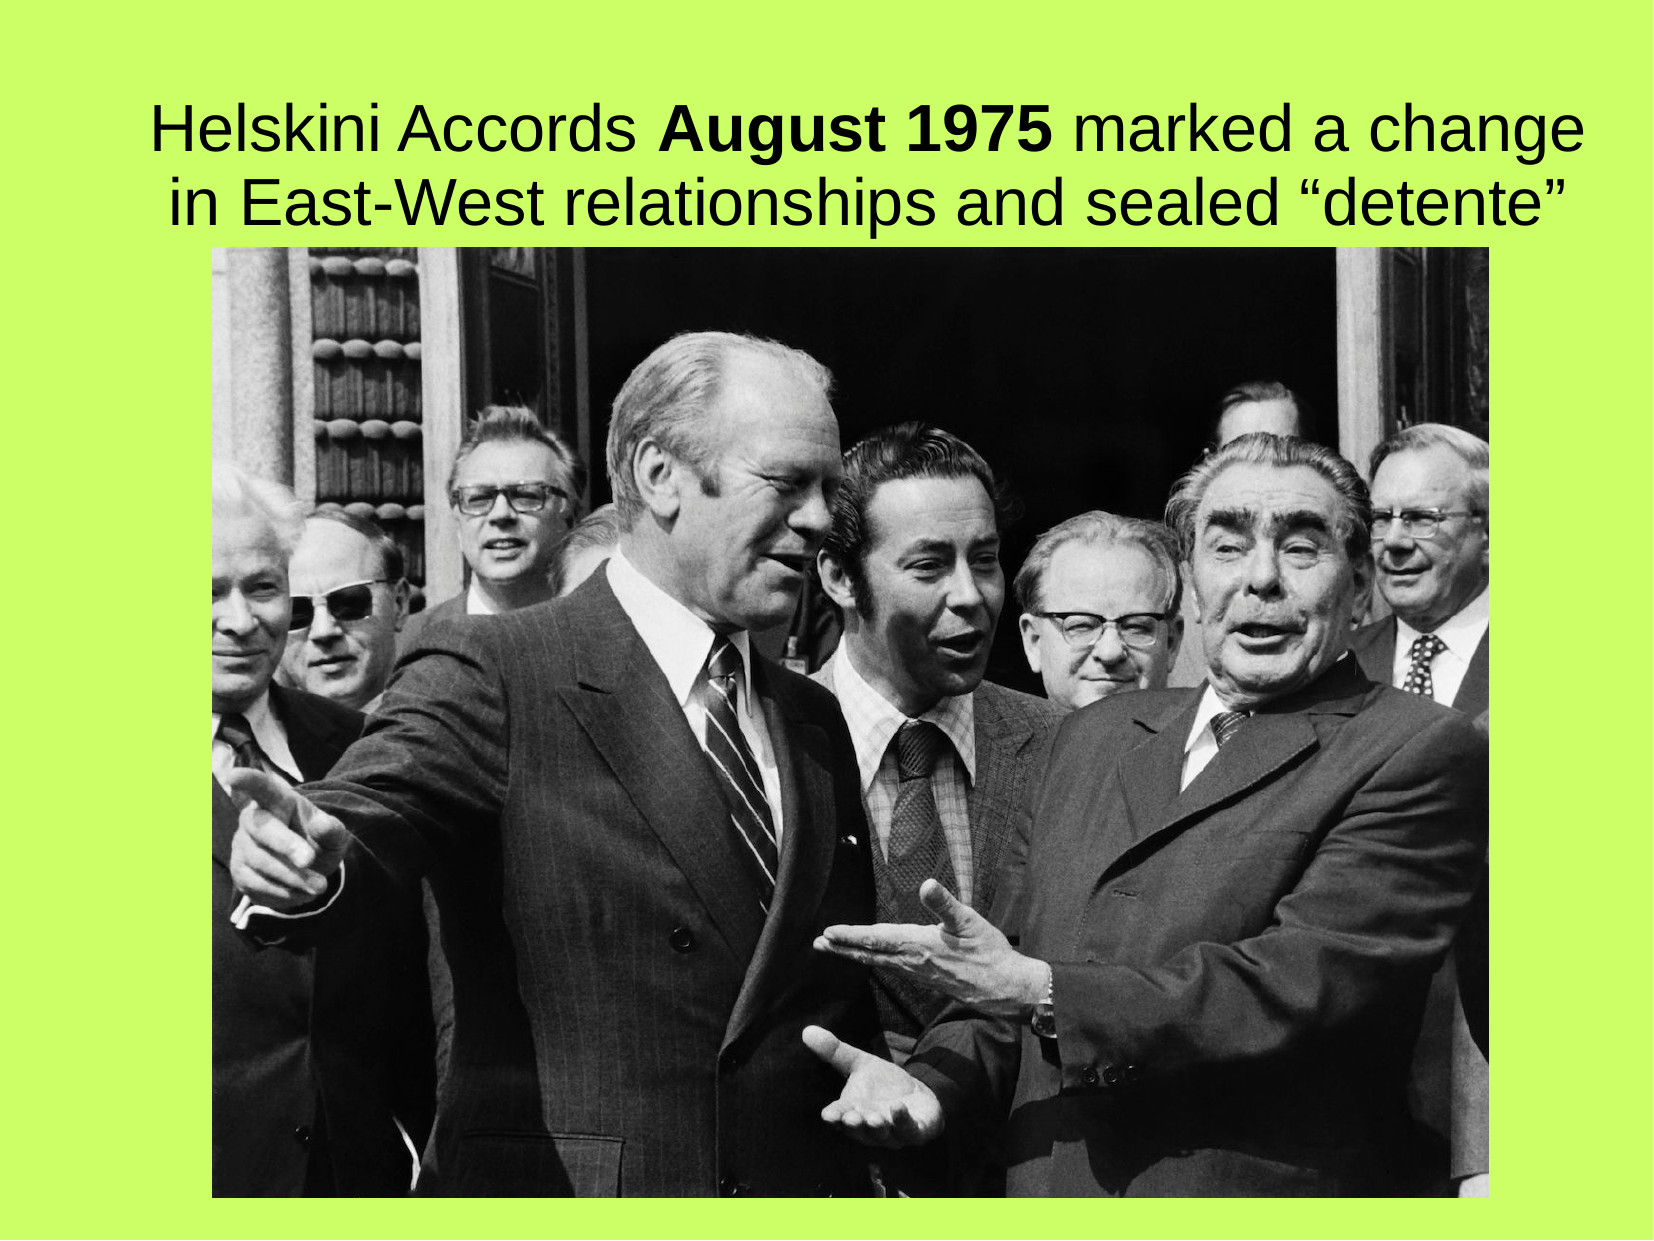

# Helskini Accords August 1975 marked a change in East-West relationships and sealed “detente”